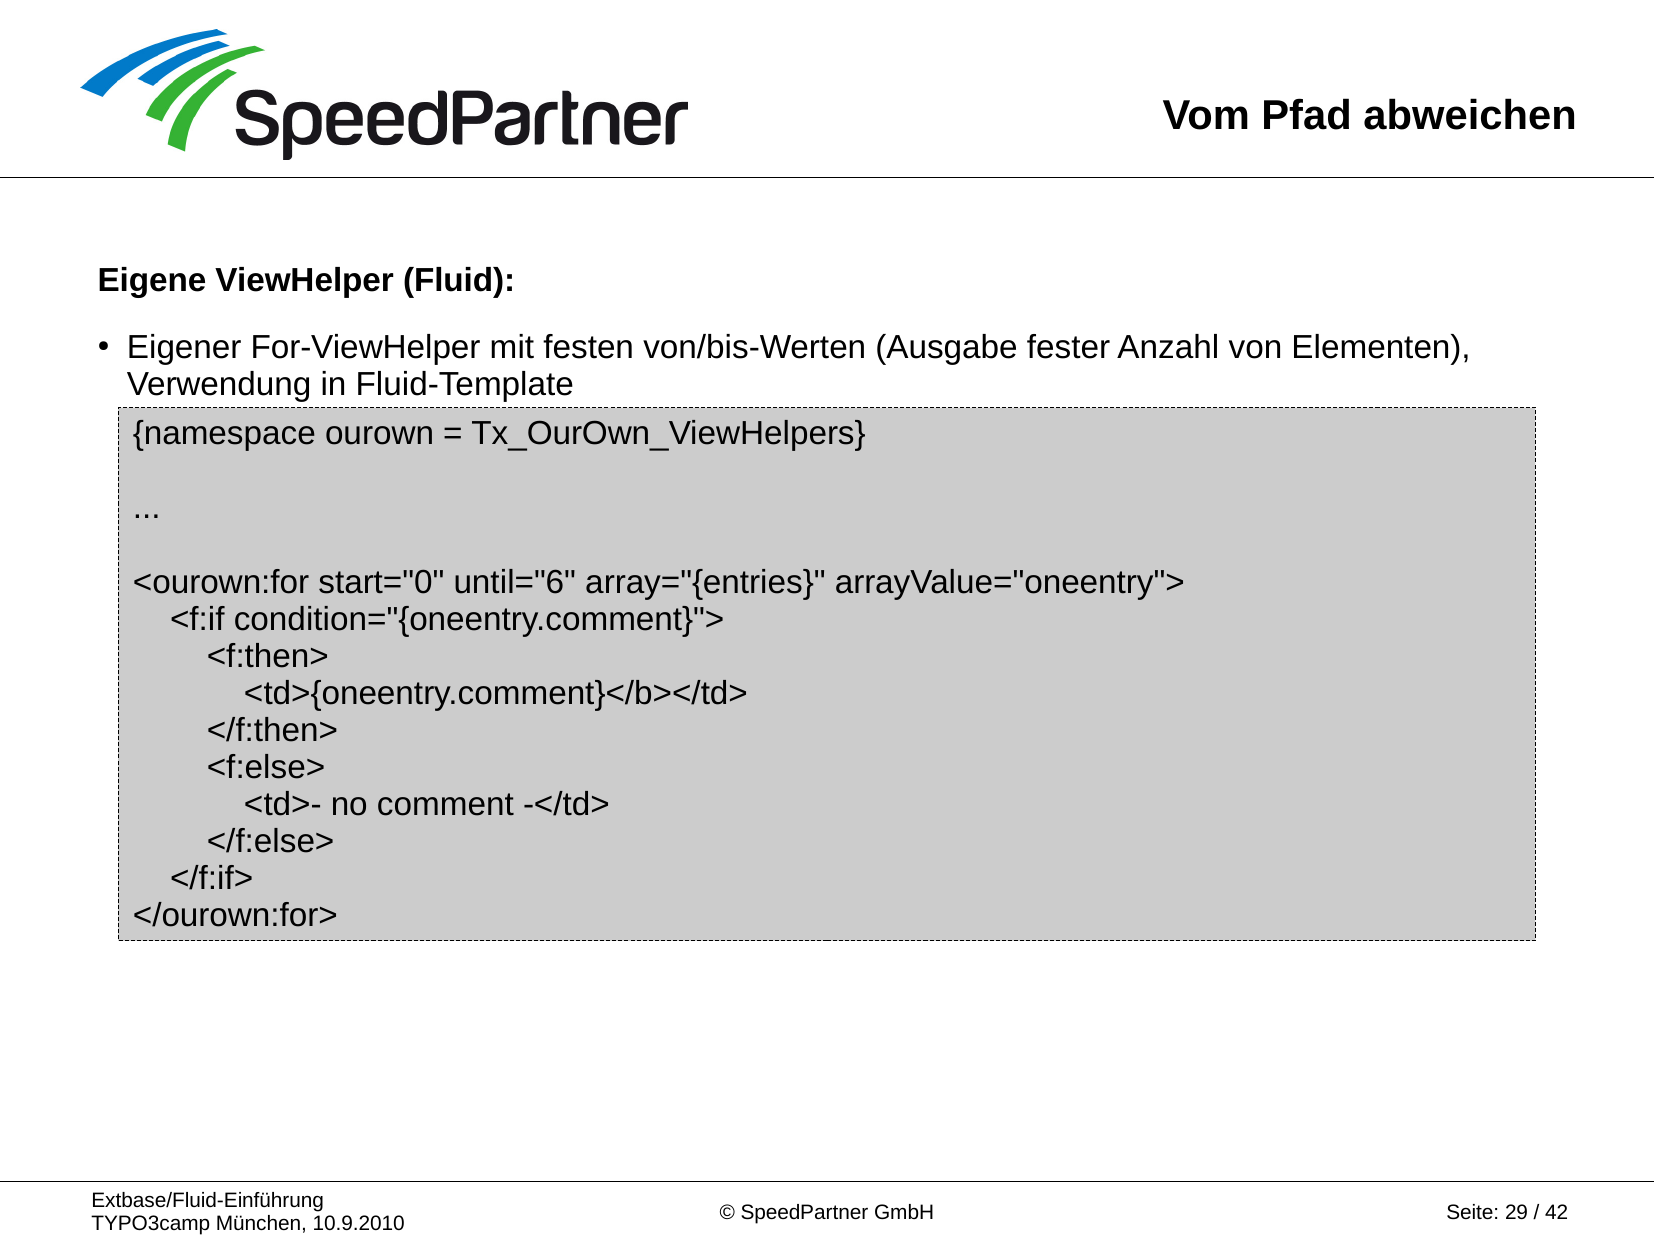

# Vom Pfad abweichen
Eigene ViewHelper (Fluid):
Eigener For-ViewHelper mit festen von/bis-Werten (Ausgabe fester Anzahl von Elementen),
Verwendung in Fluid-Template
{namespace ourown = Tx_OurOwn_ViewHelpers}
...
<ourown:for start="0" until="6" array="{entries}" arrayValue="oneentry">
 <f:if condition="{oneentry.comment}">
 <f:then>
 <td>{oneentry.comment}</b></td>
 </f:then>
 <f:else>
 <td>- no comment -</td>
 </f:else>
 </f:if>
</ourown:for>